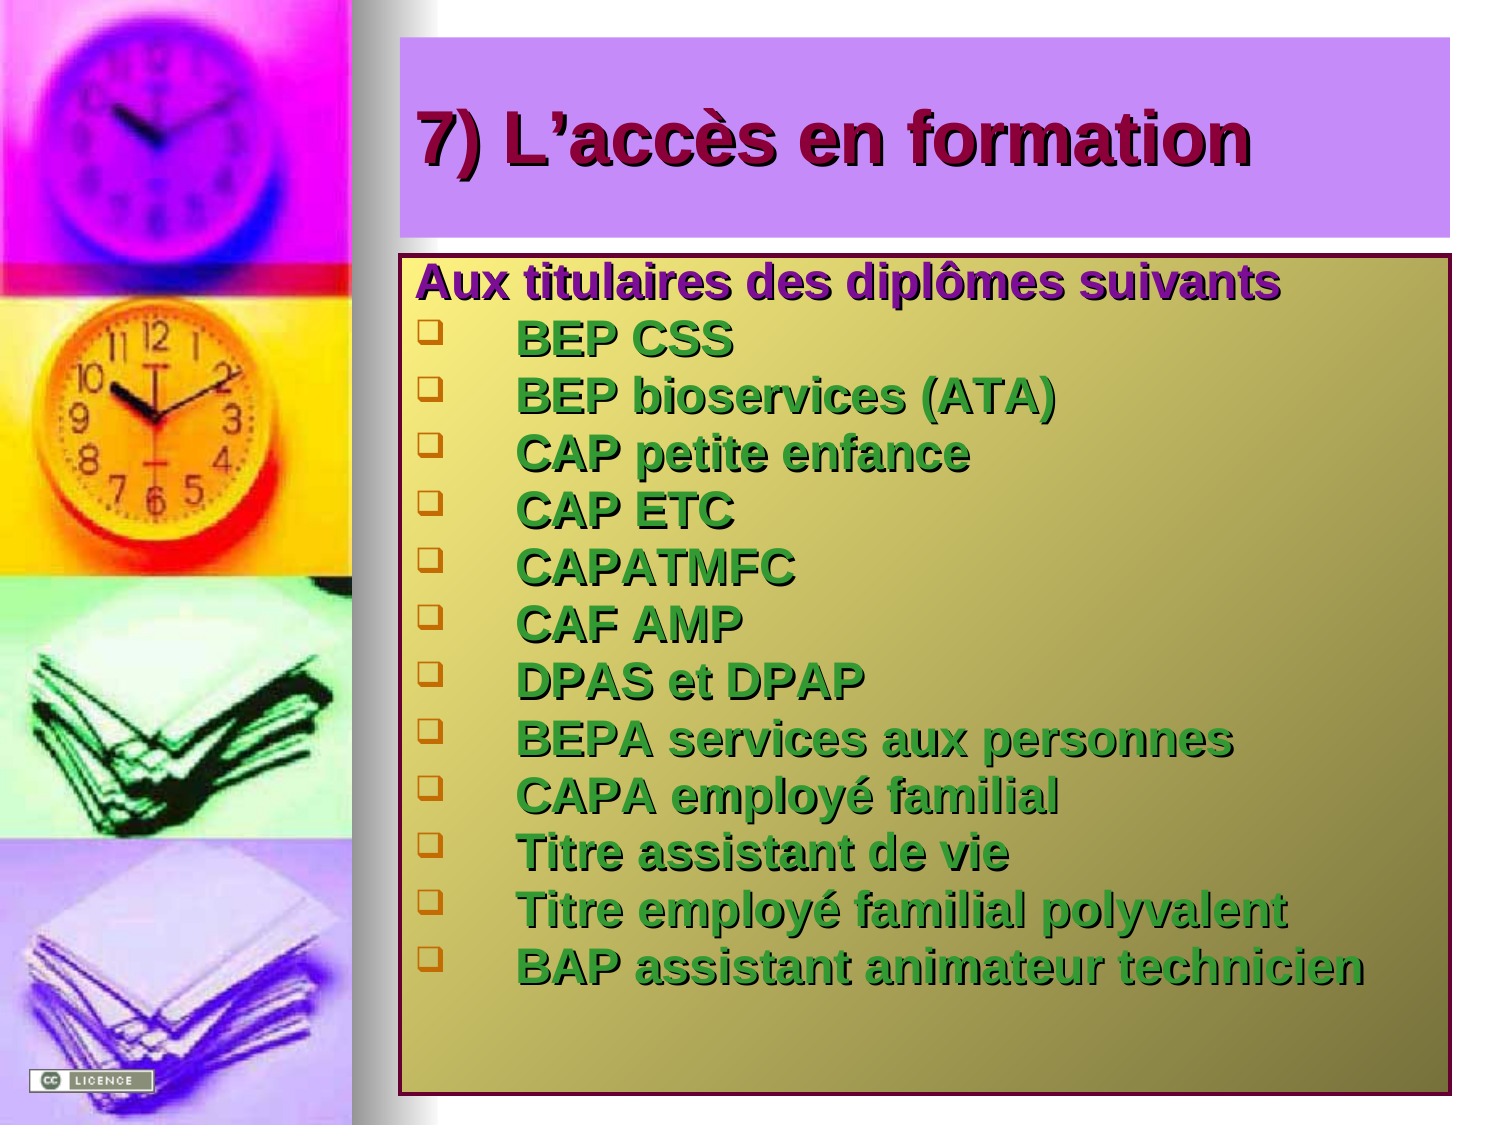

# 7) L’accès en formation
Aux titulaires des diplômes suivants
BEP CSS
BEP bioservices (ATA)
CAP petite enfance
CAP ETC
CAPATMFC
CAF AMP
DPAS et DPAP
BEPA services aux personnes
CAPA employé familial
Titre assistant de vie
Titre employé familial polyvalent
BAP assistant animateur technicien